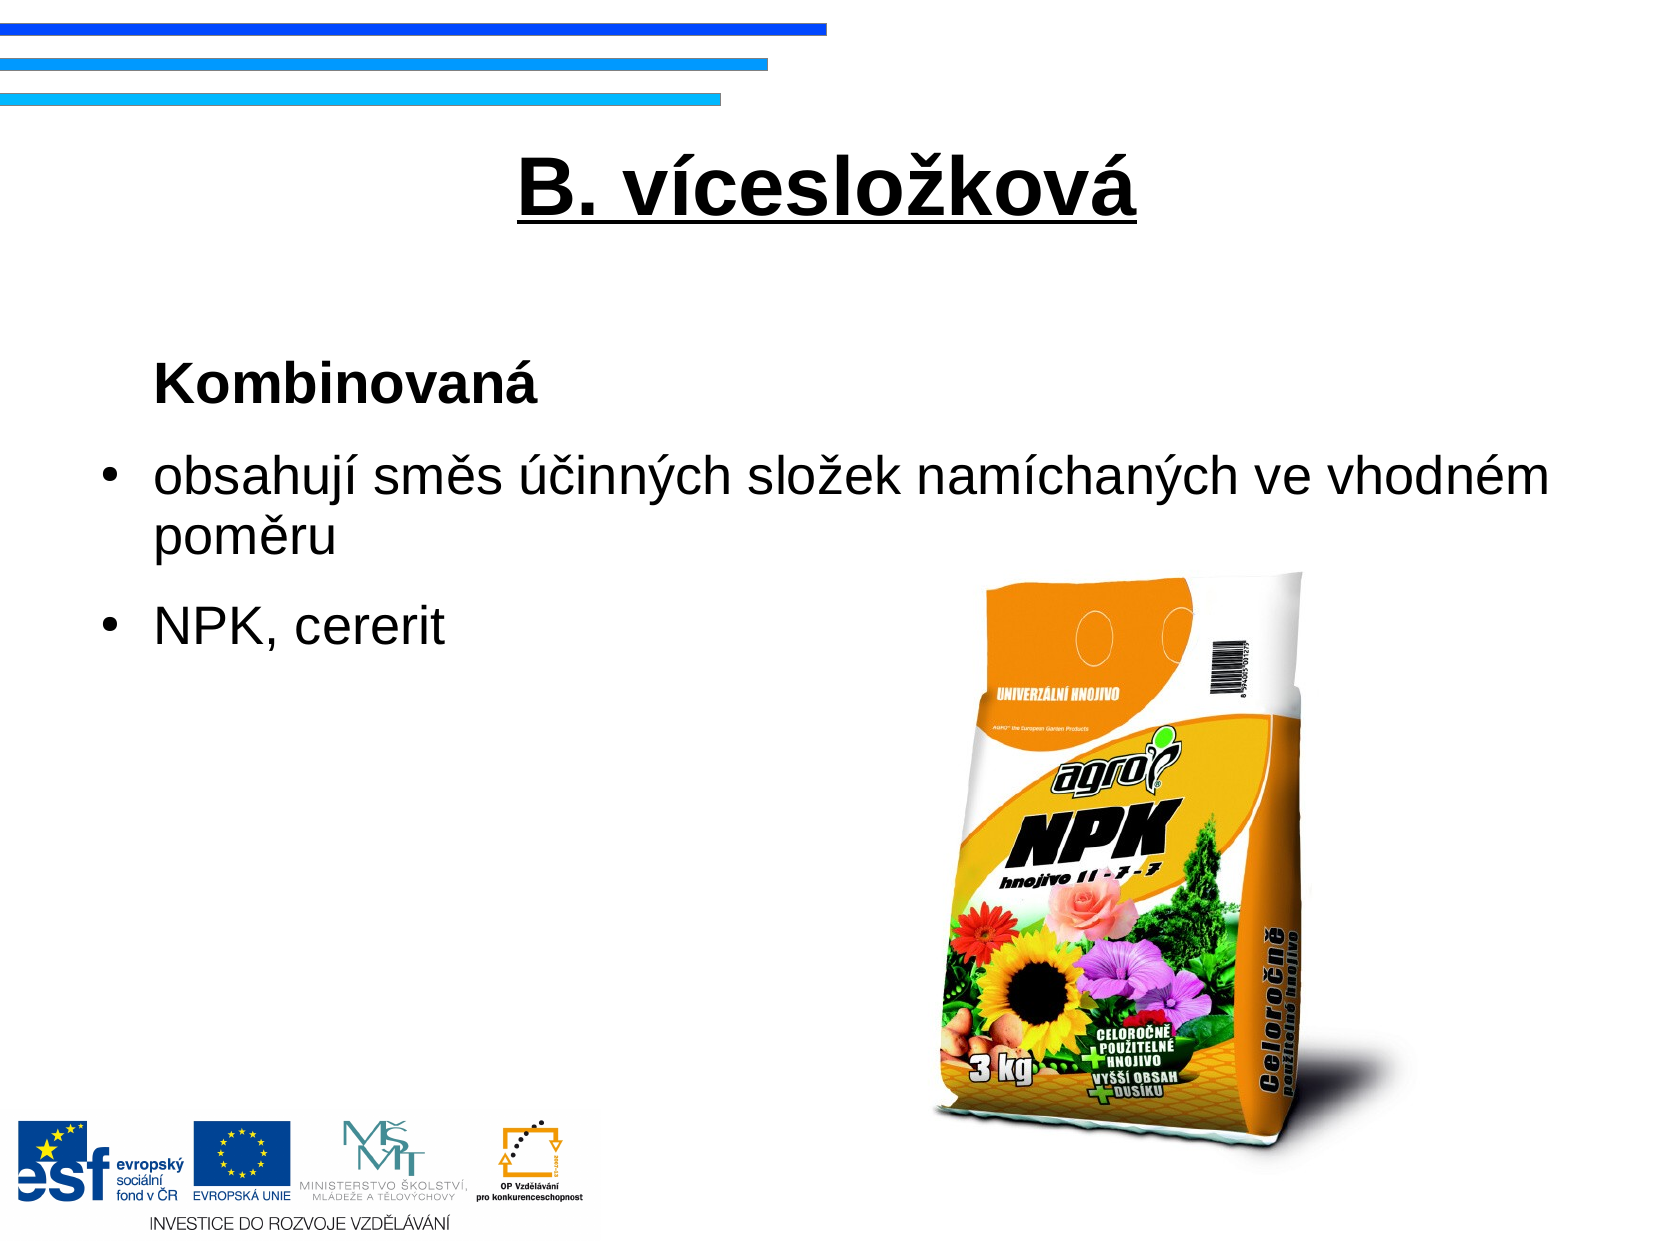

# B. vícesložková
Kombinovaná
obsahují směs účinných složek namíchaných ve vhodném poměru
NPK, cererit